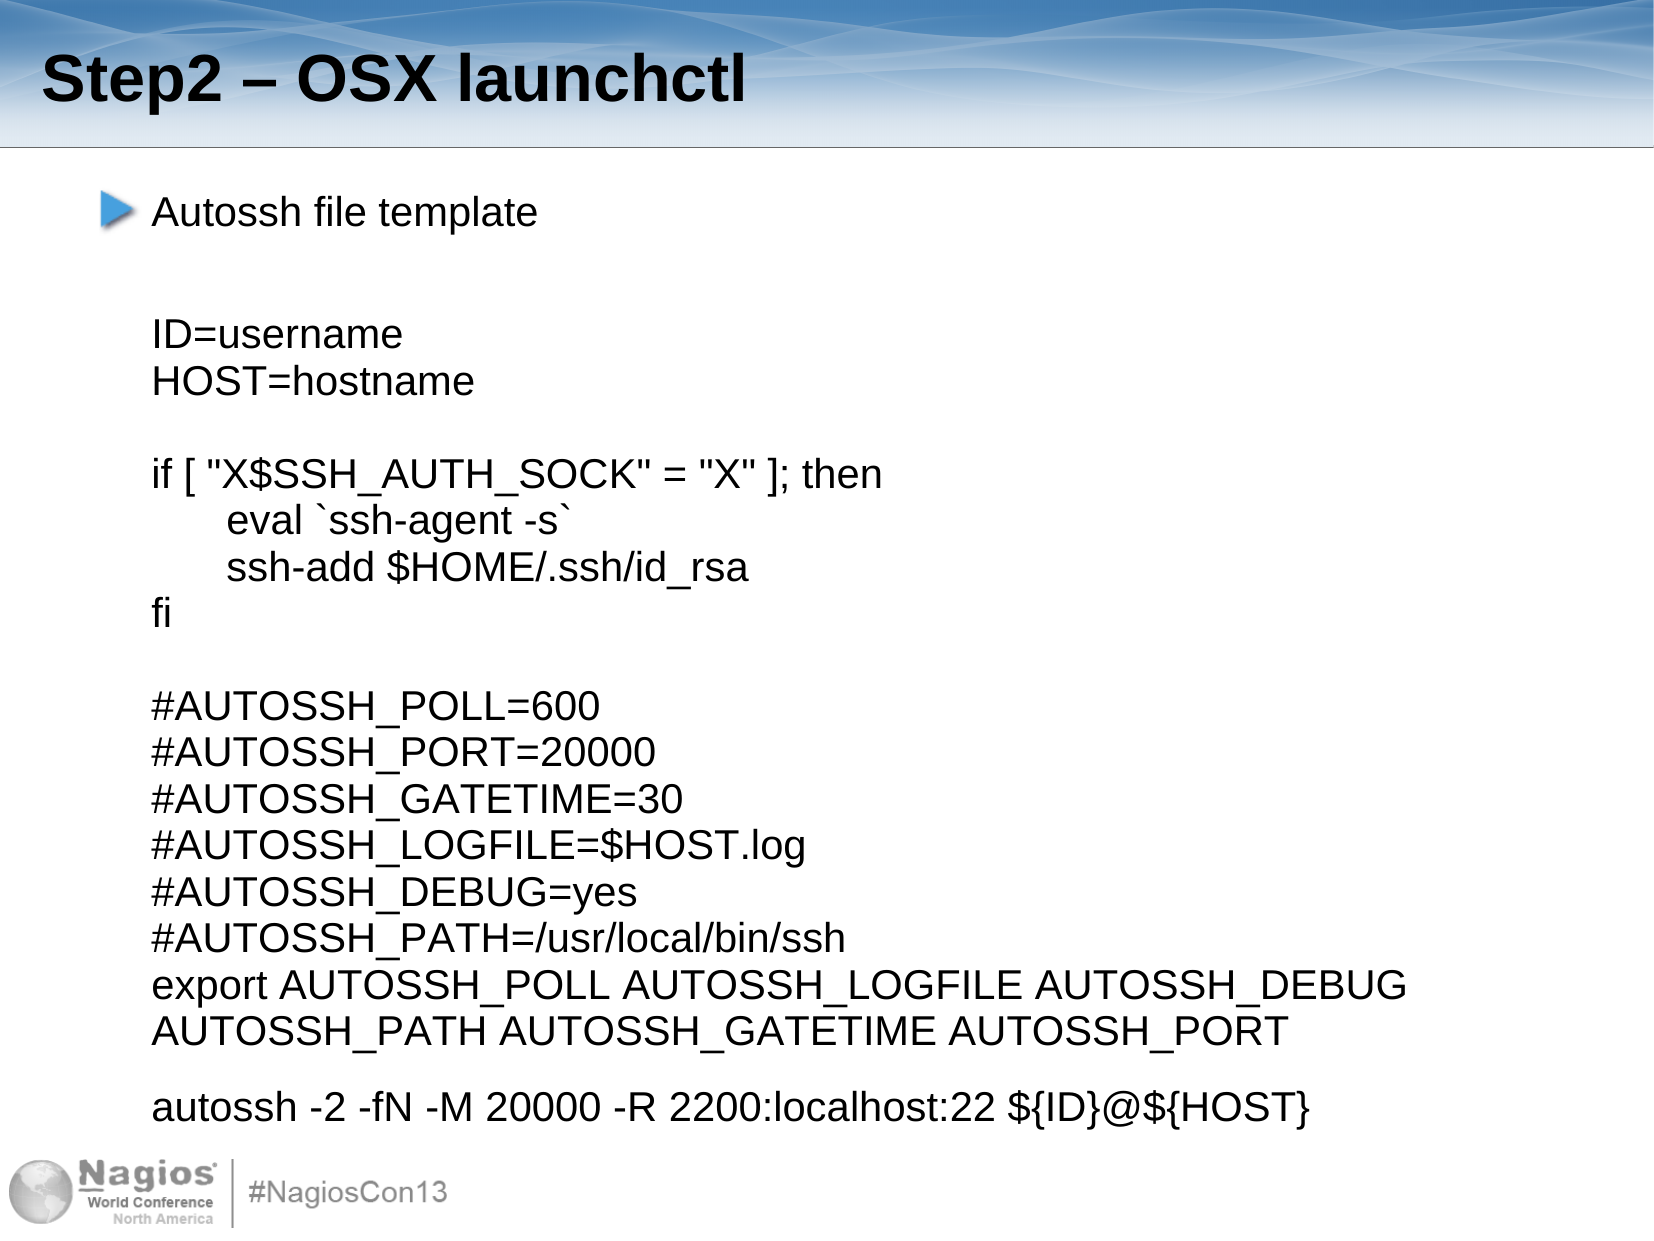

# Step2 – OSX launchctl
Autossh file template
ID=username
HOST=hostname
if [ "X$SSH_AUTH_SOCK" = "X" ]; then
	eval `ssh-agent -s`
	ssh-add $HOME/.ssh/id_rsa
fi
#AUTOSSH_POLL=600
#AUTOSSH_PORT=20000
#AUTOSSH_GATETIME=30
#AUTOSSH_LOGFILE=$HOST.log
#AUTOSSH_DEBUG=yes
#AUTOSSH_PATH=/usr/local/bin/ssh
export AUTOSSH_POLL AUTOSSH_LOGFILE AUTOSSH_DEBUG AUTOSSH_PATH AUTOSSH_GATETIME AUTOSSH_PORT
autossh -2 -fN -M 20000 -R 2200:localhost:22 ${ID}@${HOST}